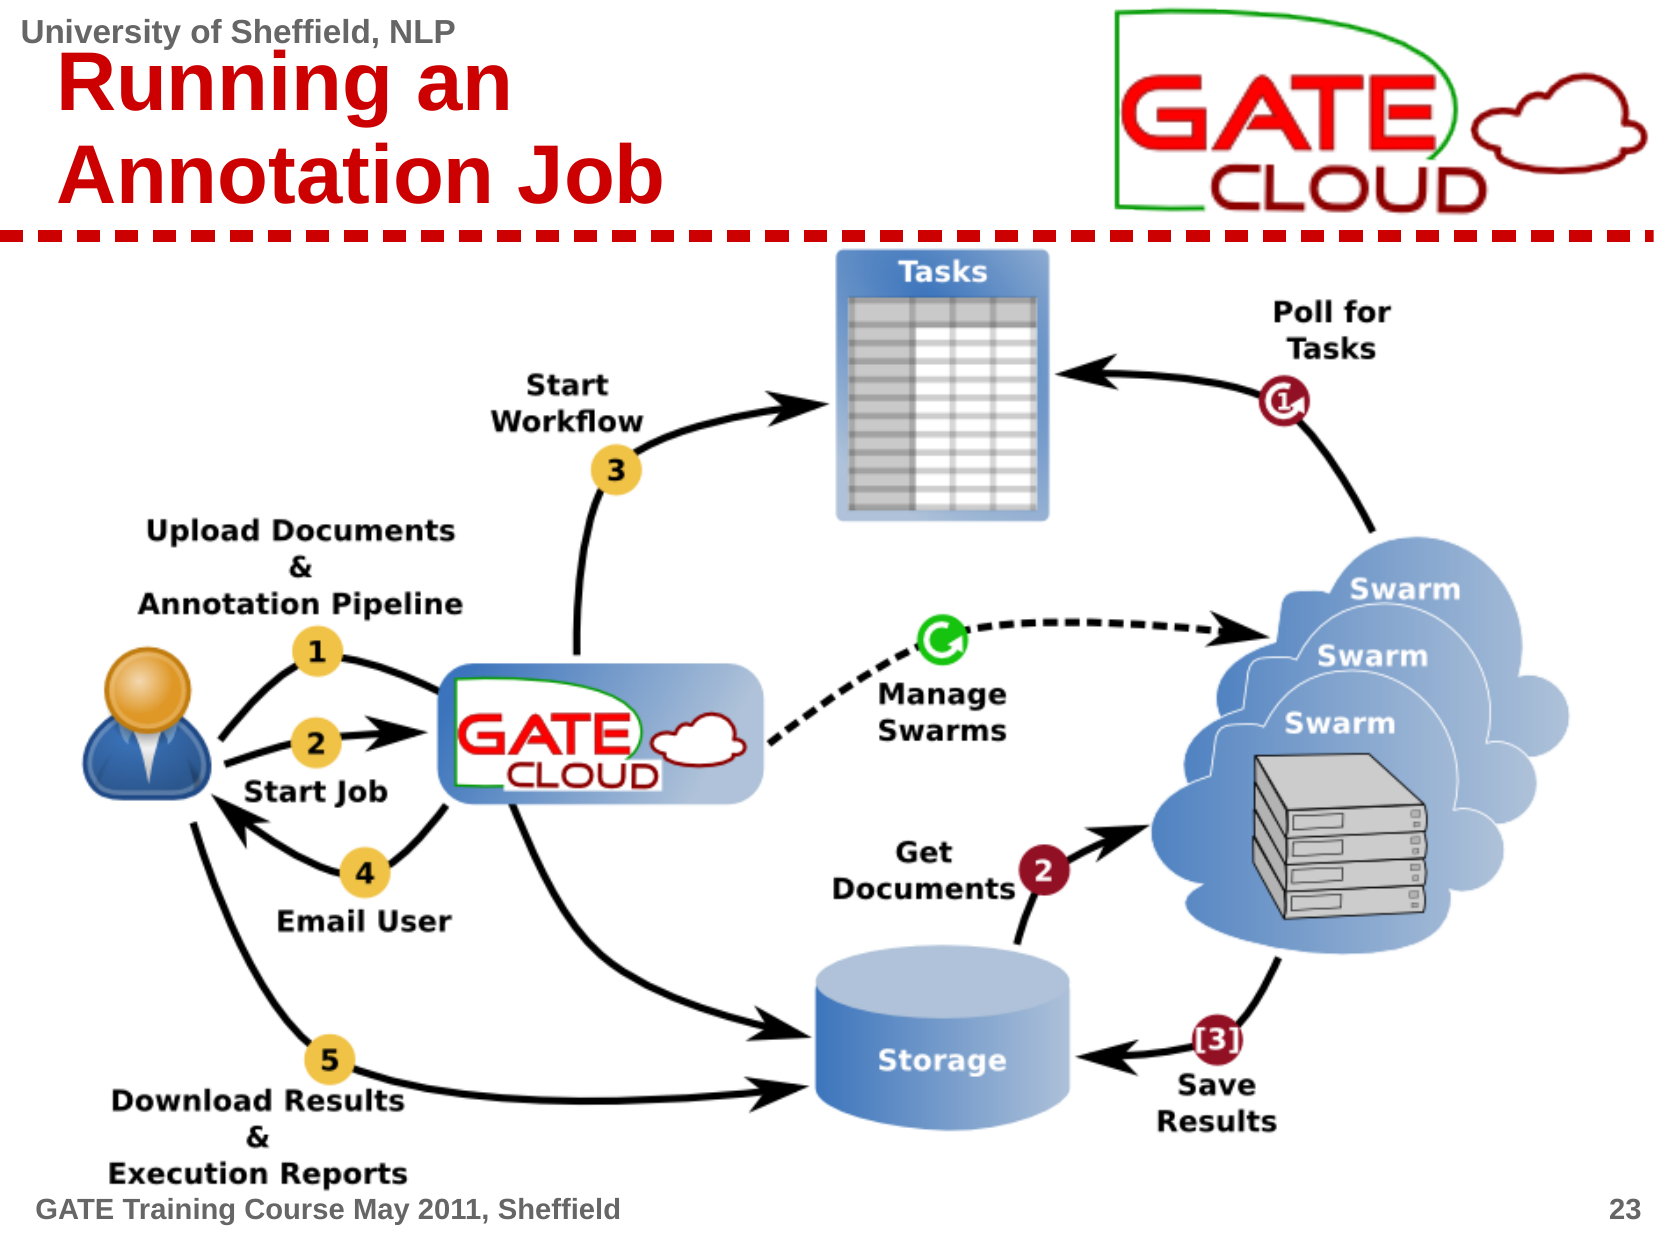

# Running an Annotation Job
GATE Training Course May 2011, Sheffield
23